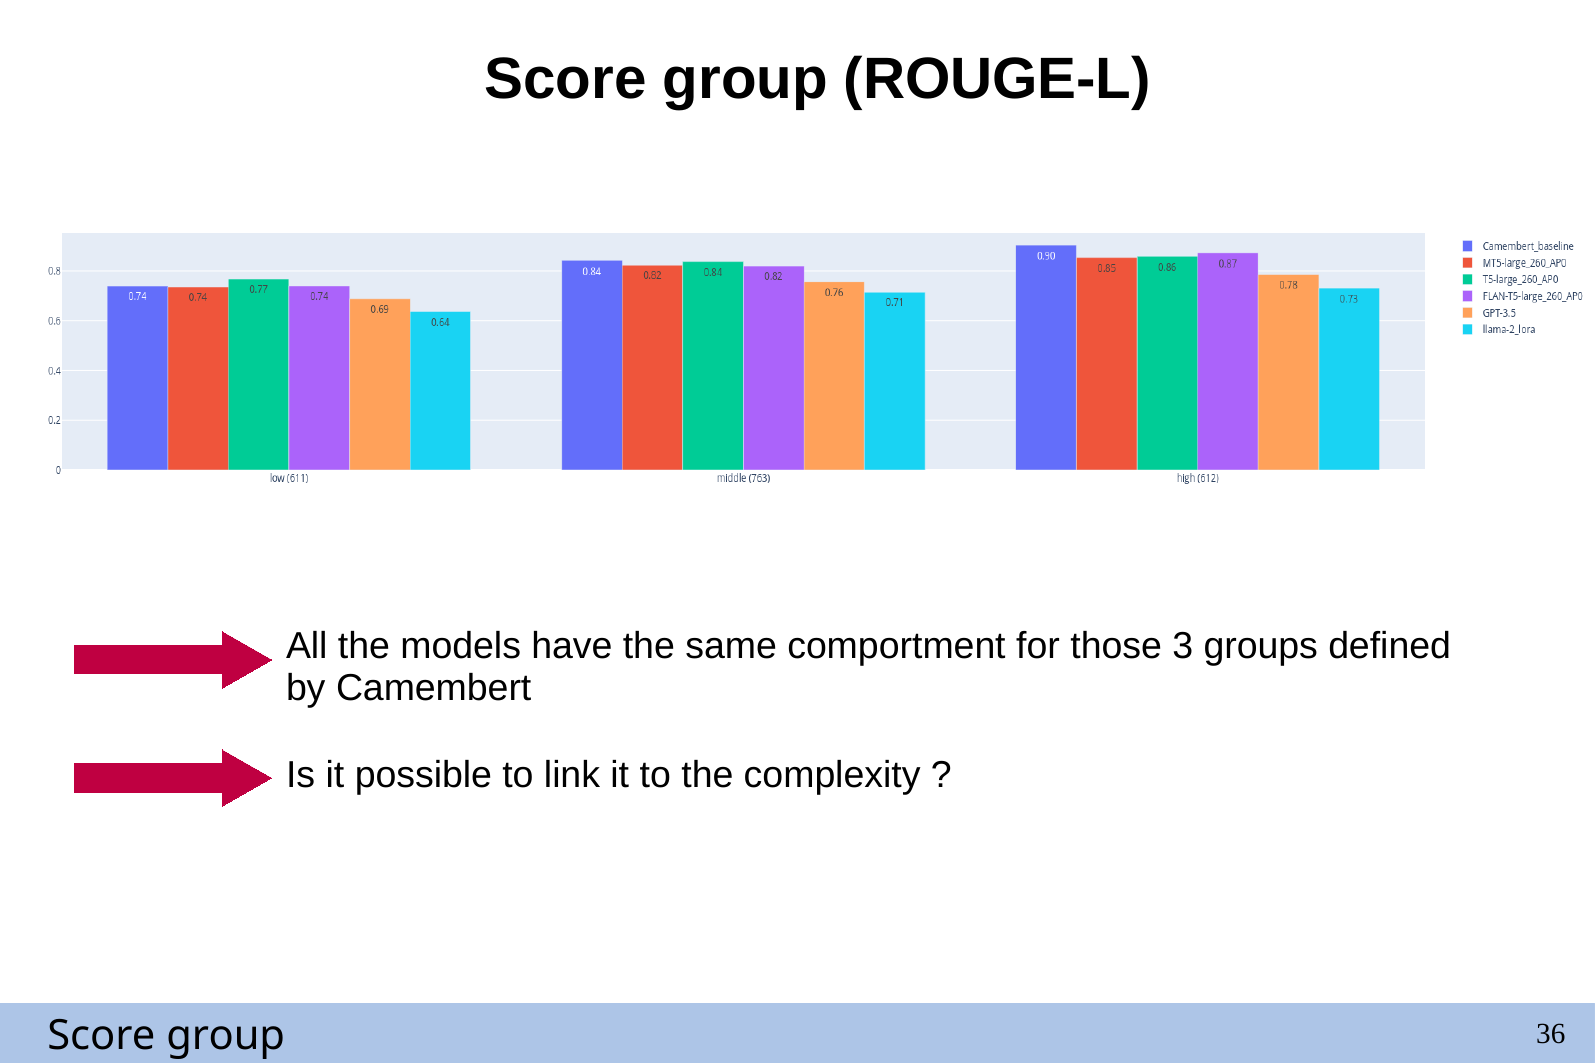

Score group (ROUGE-L)
All the models have the same comportment for those 3 groups defined by Camembert
Is it possible to link it to the complexity ?
# Score group